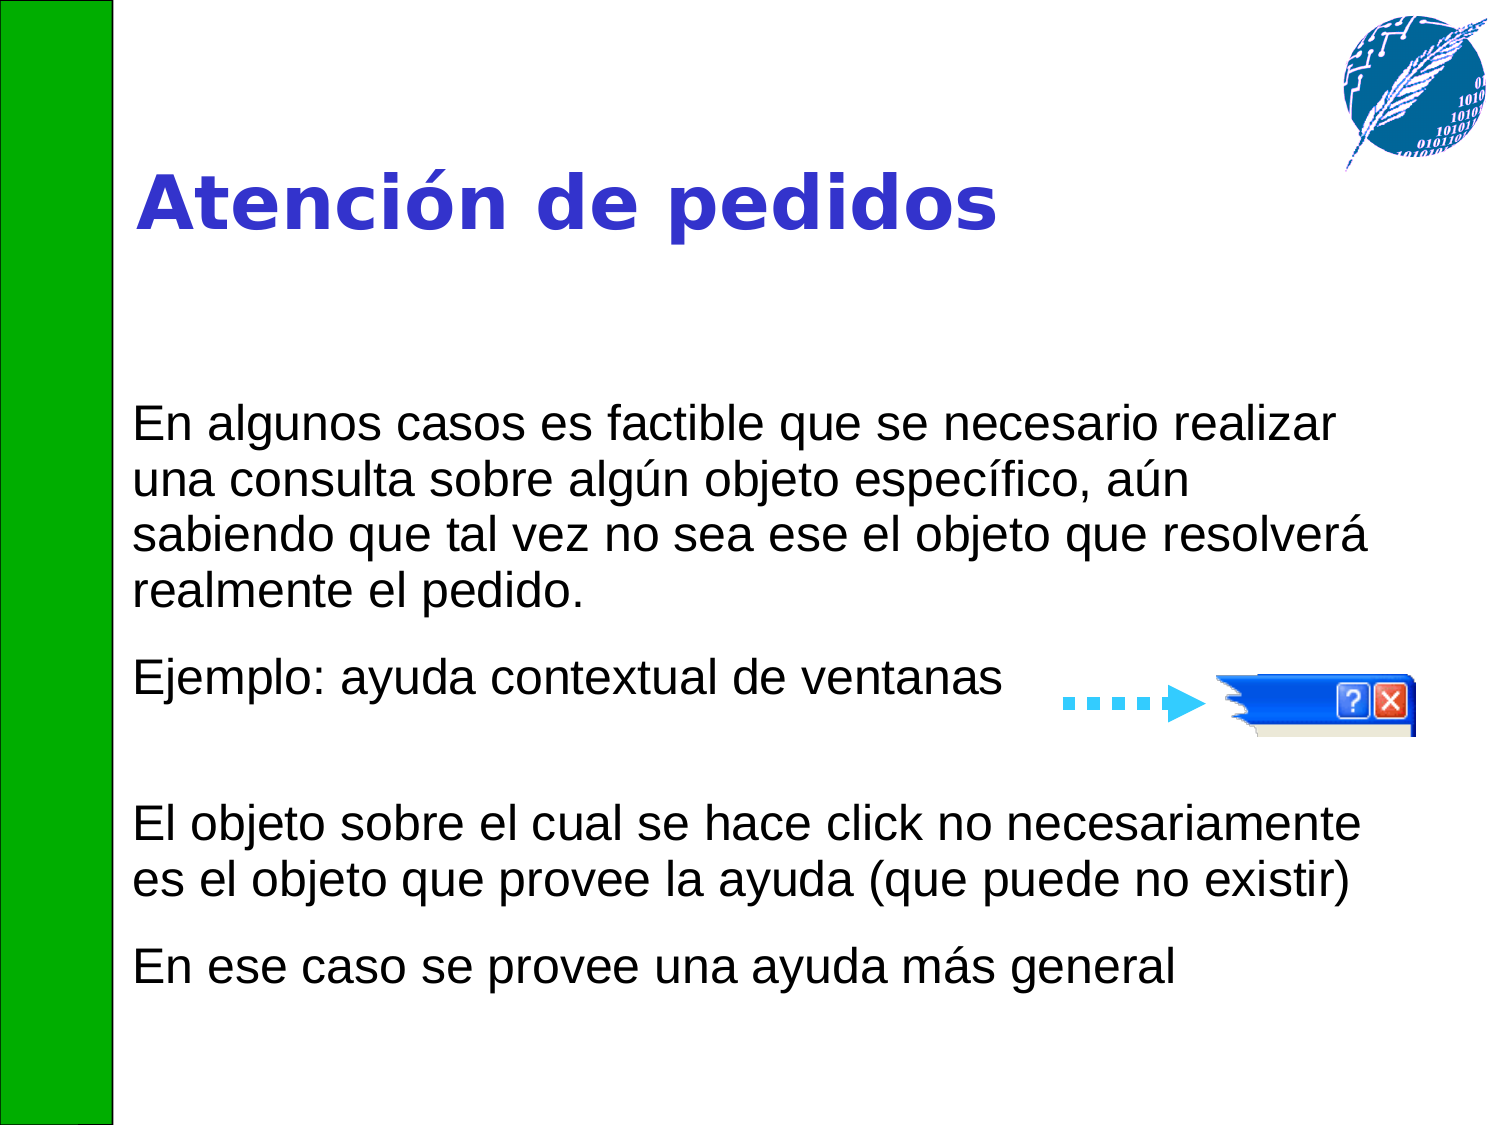

# Atención de pedidos
En algunos casos es factible que se necesario realizar una consulta sobre algún objeto específico, aún sabiendo que tal vez no sea ese el objeto que resolverá realmente el pedido.
Ejemplo: ayuda contextual de ventanas
El objeto sobre el cual se hace click no necesariamente es el objeto que provee la ayuda (que puede no existir)
En ese caso se provee una ayuda más general